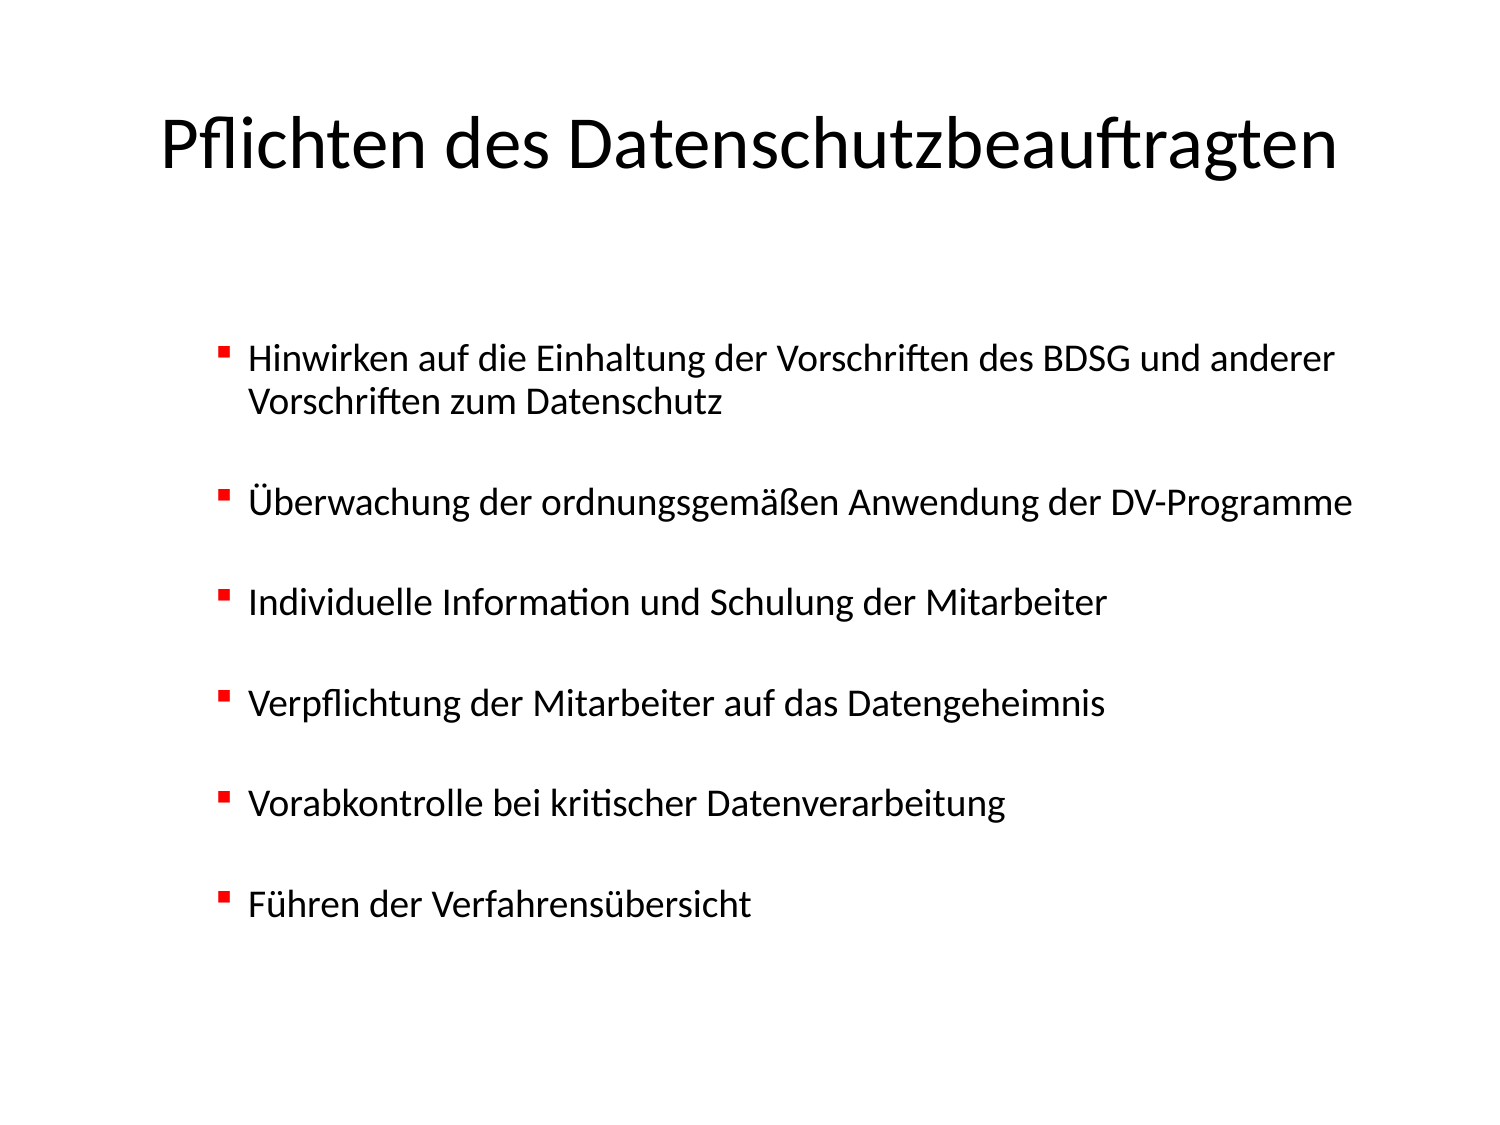

# Pflichten des Datenschutzbeauftragten
Hinwirken auf die Einhaltung der Vorschriften des BDSG und anderer Vorschriften zum Datenschutz
Überwachung der ordnungsgemäßen Anwendung der DV-Programme
Individuelle Information und Schulung der Mitarbeiter
Verpflichtung der Mitarbeiter auf das Datengeheimnis
Vorabkontrolle bei kritischer Datenverarbeitung
Führen der Verfahrensübersicht